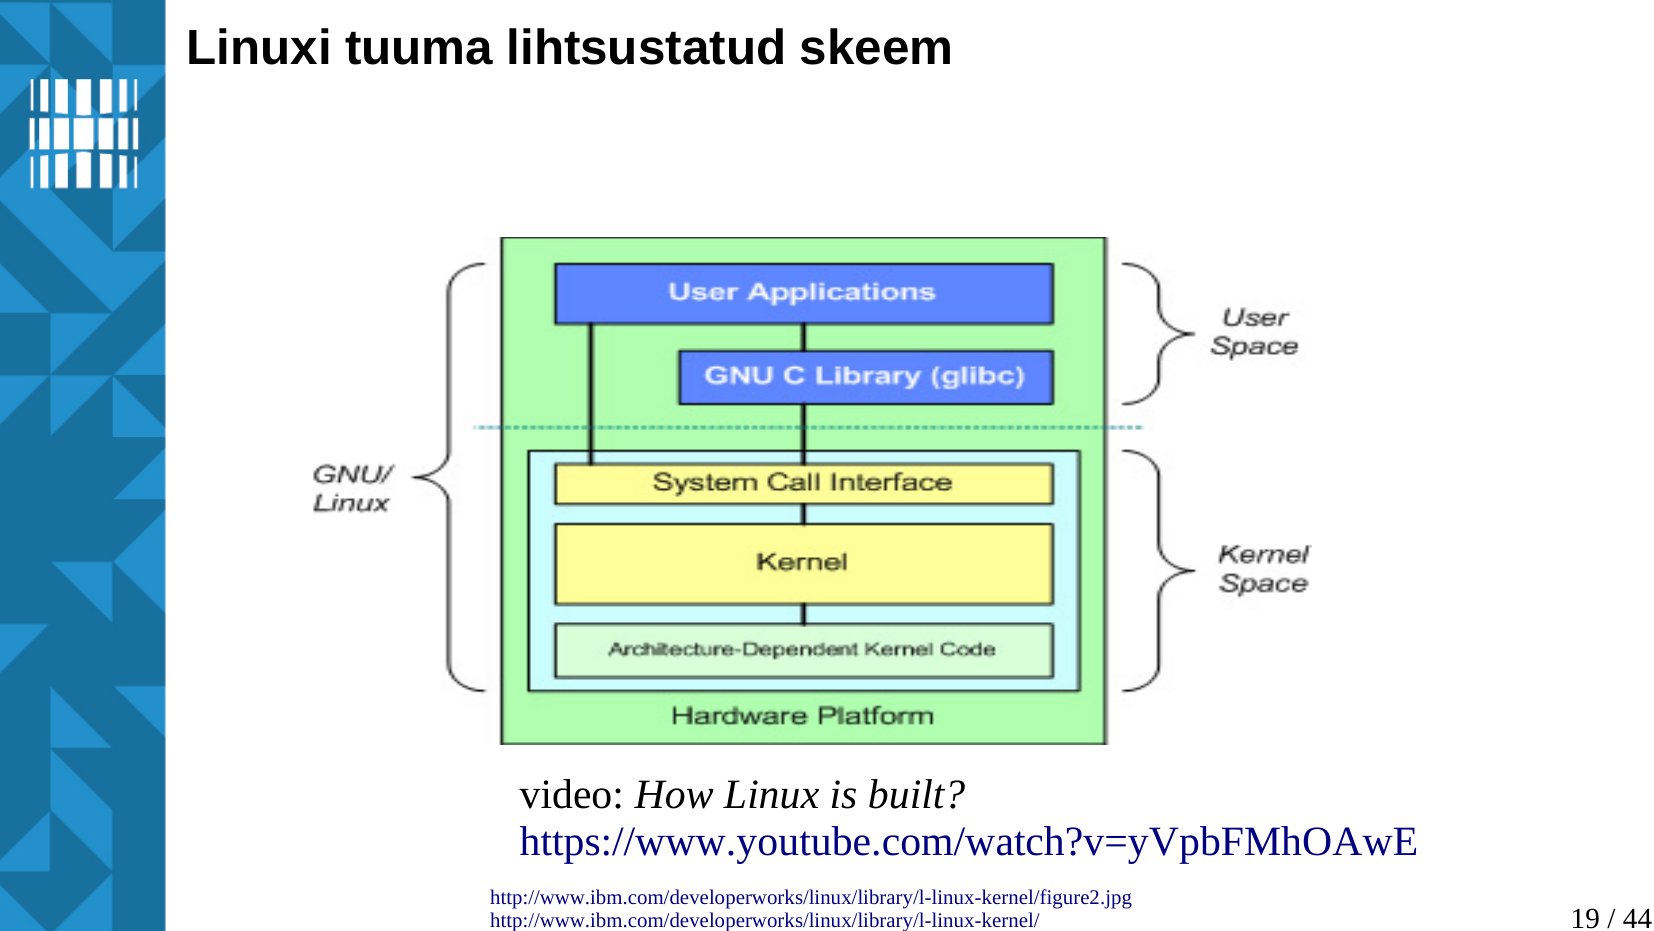

# Linuxi tuuma lihtsustatud skeem
video: How Linux is built?
https://www.youtube.com/watch?v=yVpbFMhOAwE
http://www.ibm.com/developerworks/linux/library/l-linux-kernel/figure2.jpg
http://www.ibm.com/developerworks/linux/library/l-linux-kernel/
19